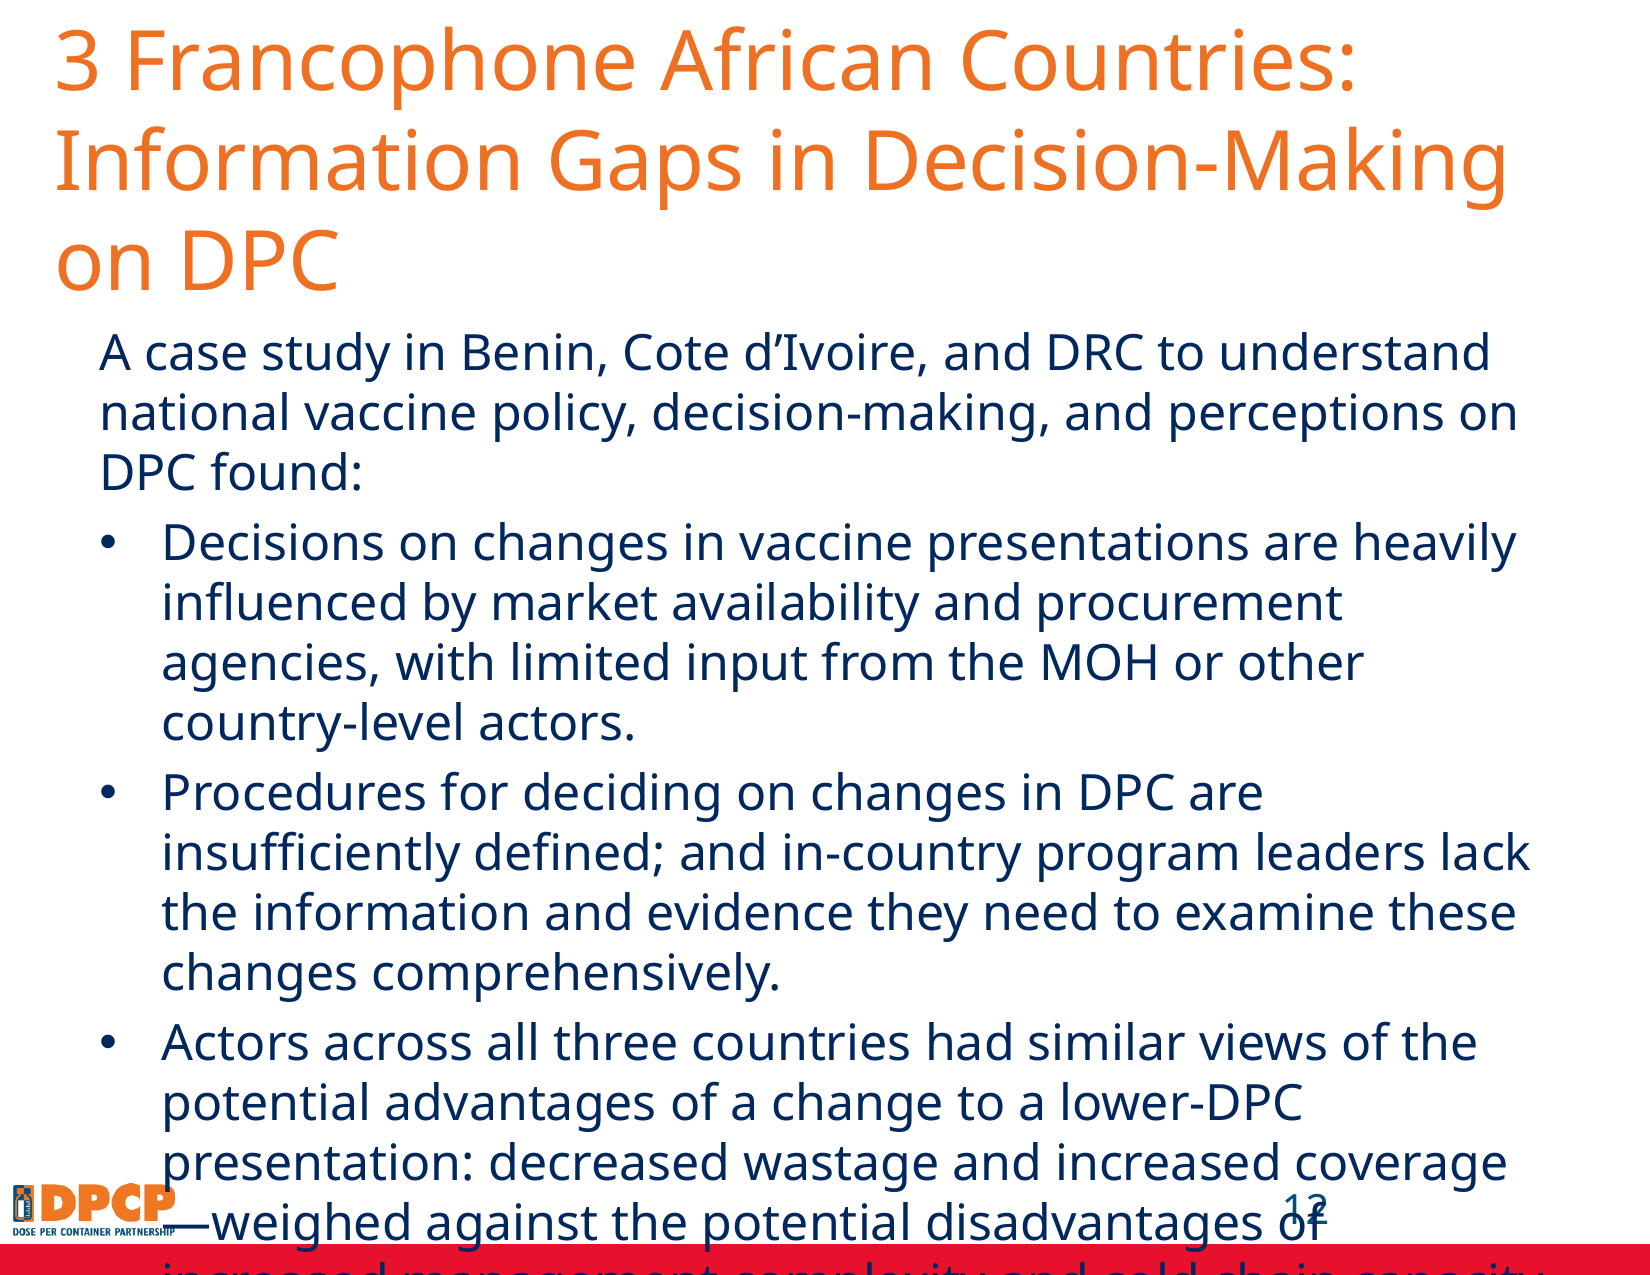

# 3 Francophone African Countries: Information Gaps in Decision-Making on DPC
A case study in Benin, Cote d’Ivoire, and DRC to understand national vaccine policy, decision-making, and perceptions on DPC found:
Decisions on changes in vaccine presentations are heavily influenced by market availability and procurement agencies, with limited input from the MOH or other country-level actors.
Procedures for deciding on changes in DPC are insufficiently defined; and in-country program leaders lack the information and evidence they need to examine these changes comprehensively.
Actors across all three countries had similar views of the potential advantages of a change to a lower-DPC presentation: decreased wastage and increased coverage—weighed against the potential disadvantages of increased management complexity and cold chain capacity requirements.